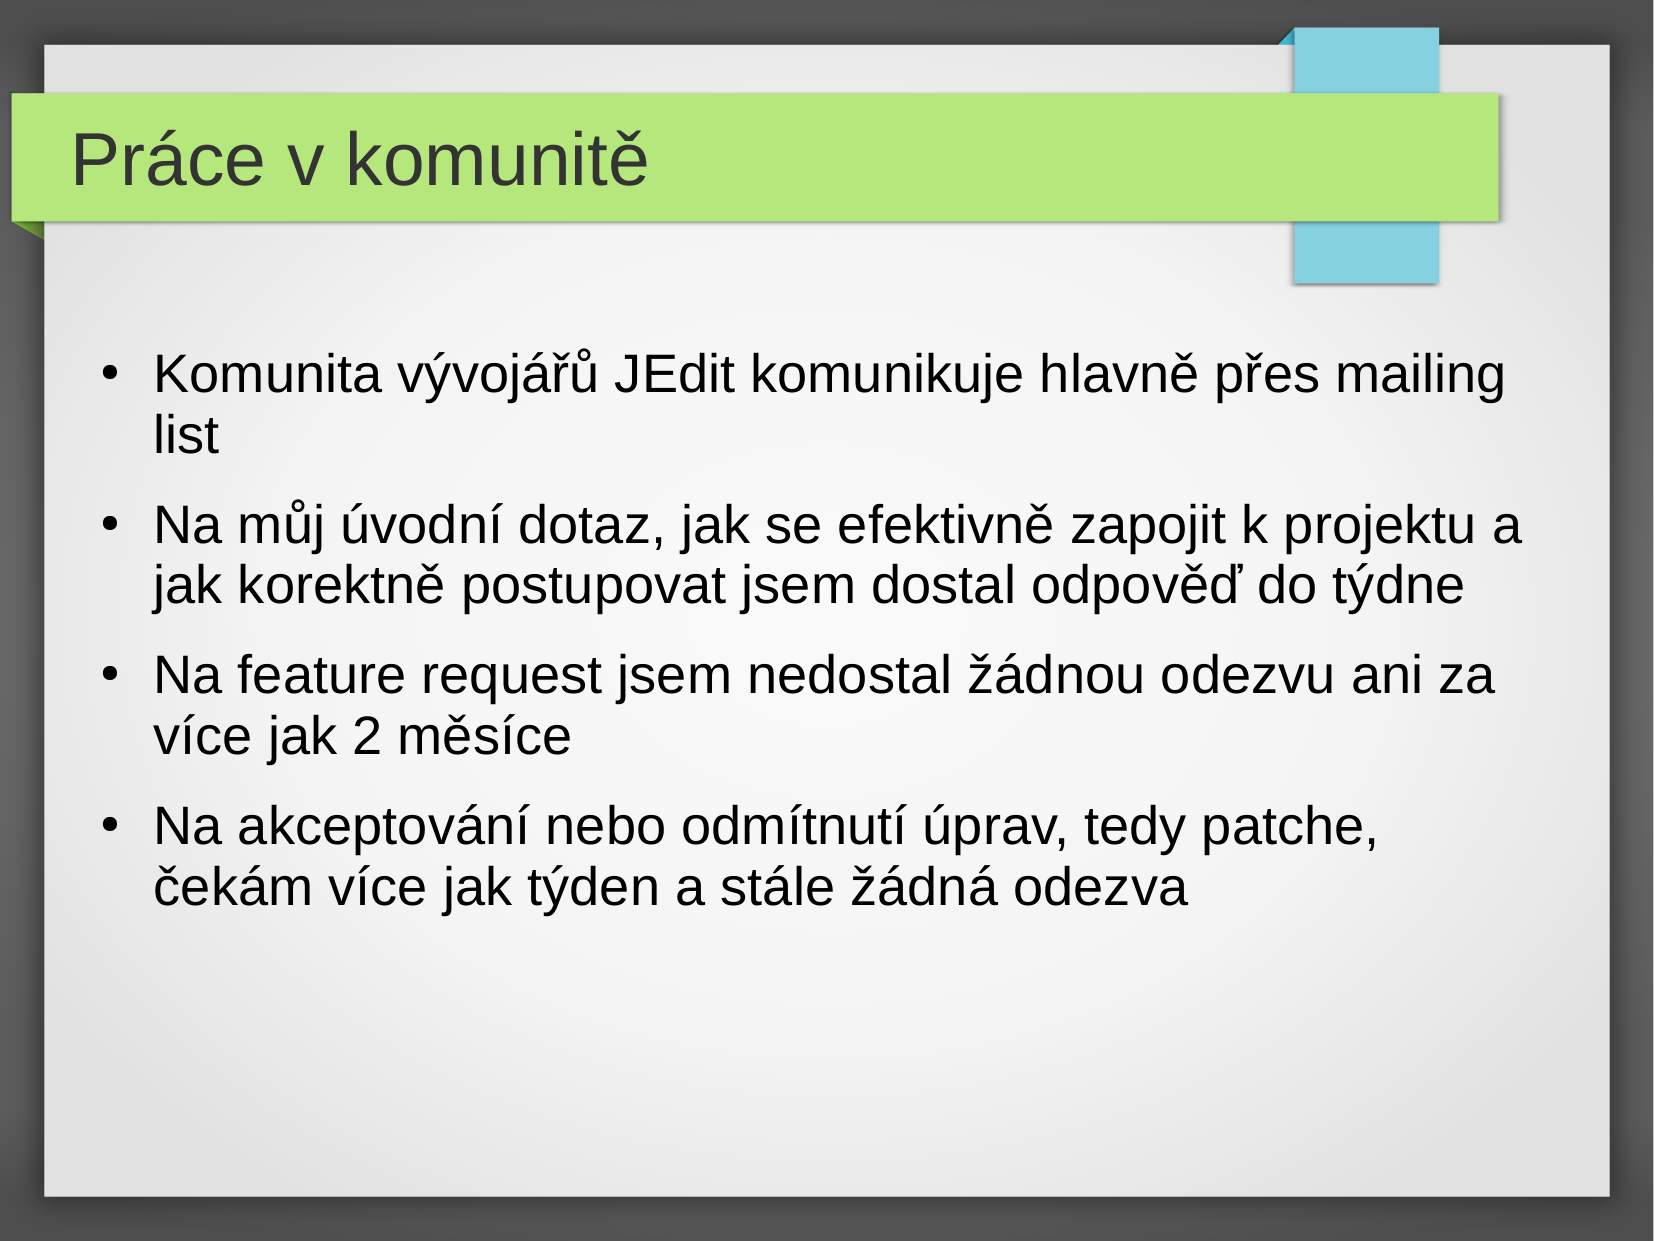

# Práce v komunitě
Komunita vývojářů JEdit komunikuje hlavně přes mailing list
Na můj úvodní dotaz, jak se efektivně zapojit k projektu a jak korektně postupovat jsem dostal odpověď do týdne
Na feature request jsem nedostal žádnou odezvu ani za více jak 2 měsíce
Na akceptování nebo odmítnutí úprav, tedy patche, čekám více jak týden a stále žádná odezva